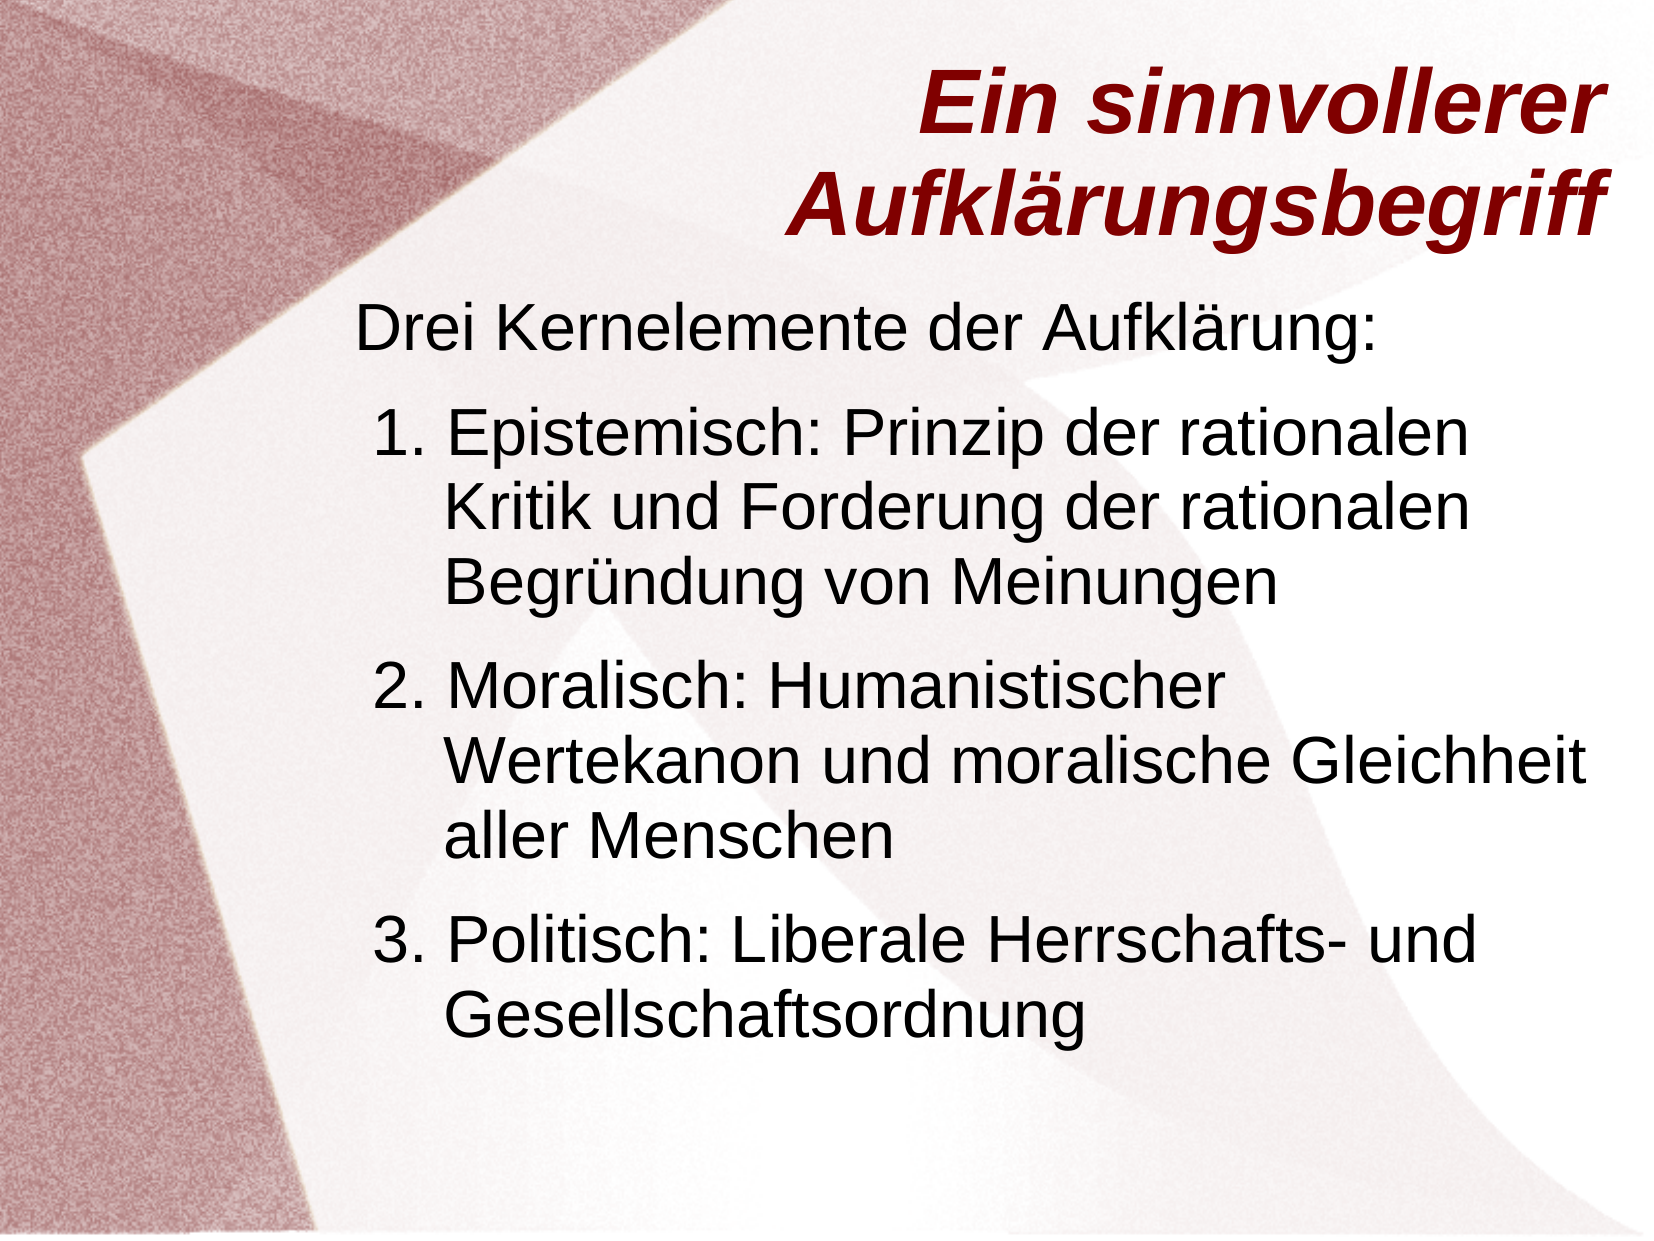

# Ein sinnvollerer Aufklärungsbegriff
Drei Kernelemente der Aufklärung:
 Epistemisch: Prinzip der rationalen
 Kritik und Forderung der rationalen
 Begründung von Meinungen
 Moralisch: Humanistischer
 Wertekanon und moralische Gleichheit
 aller Menschen
 Politisch: Liberale Herrschafts- und
 Gesellschaftsordnung